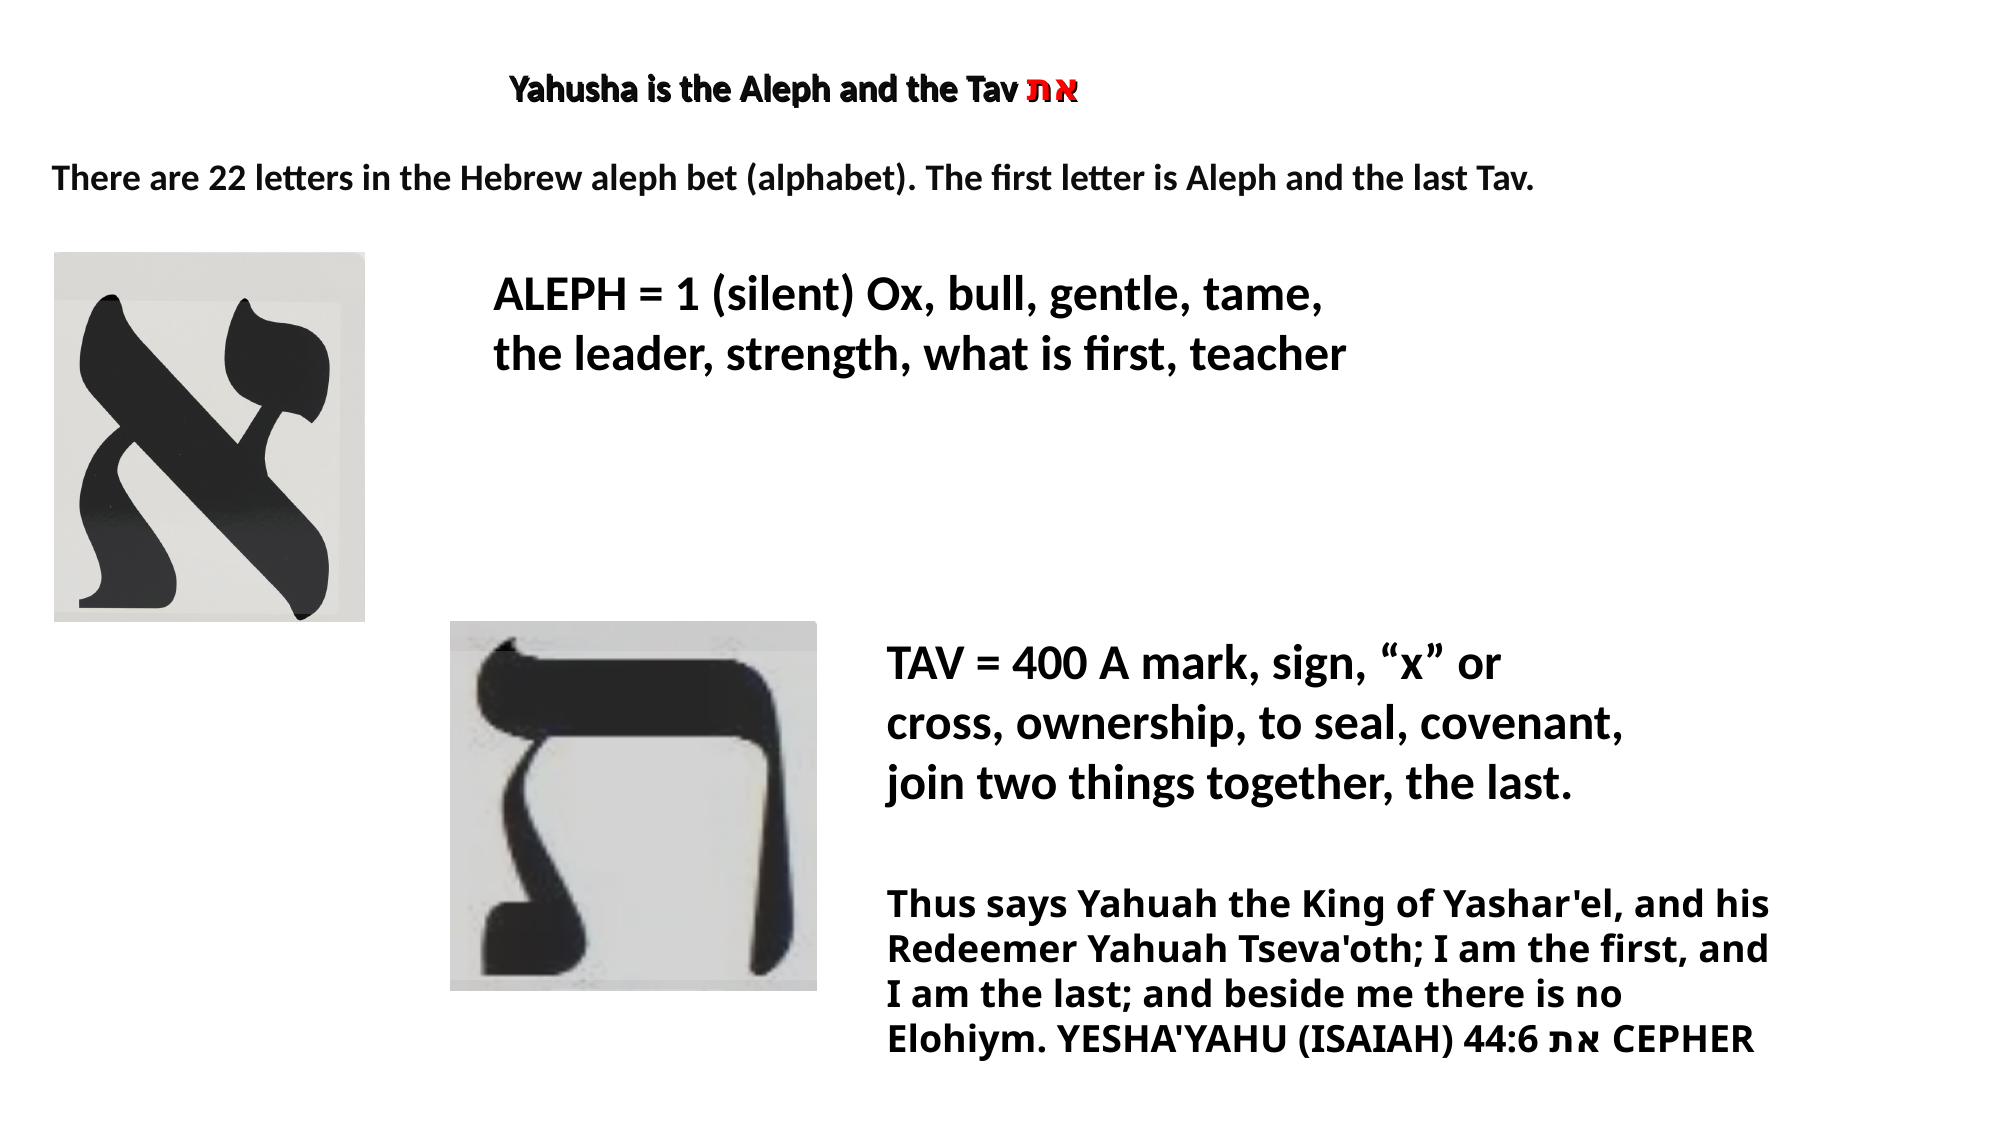

Yahusha is the Aleph and the Tav את
There are 22 letters in the Hebrew aleph bet (alphabet). The first letter is Aleph and the last Tav.
ALEPH = 1 (silent) Ox, bull, gentle, tame, the leader, strength, what is first, teacher
TAV = 400 A mark, sign, “x” or cross, ownership, to seal, covenant, join two things together, the last.
Thus says Yahuah the King of Yashar'el, and his Redeemer Yahuah Tseva'oth; I am the first, and I am the last; and beside me there is no Elohiym. YESHA'YAHU (ISAIAH) 44:6 את CEPHER